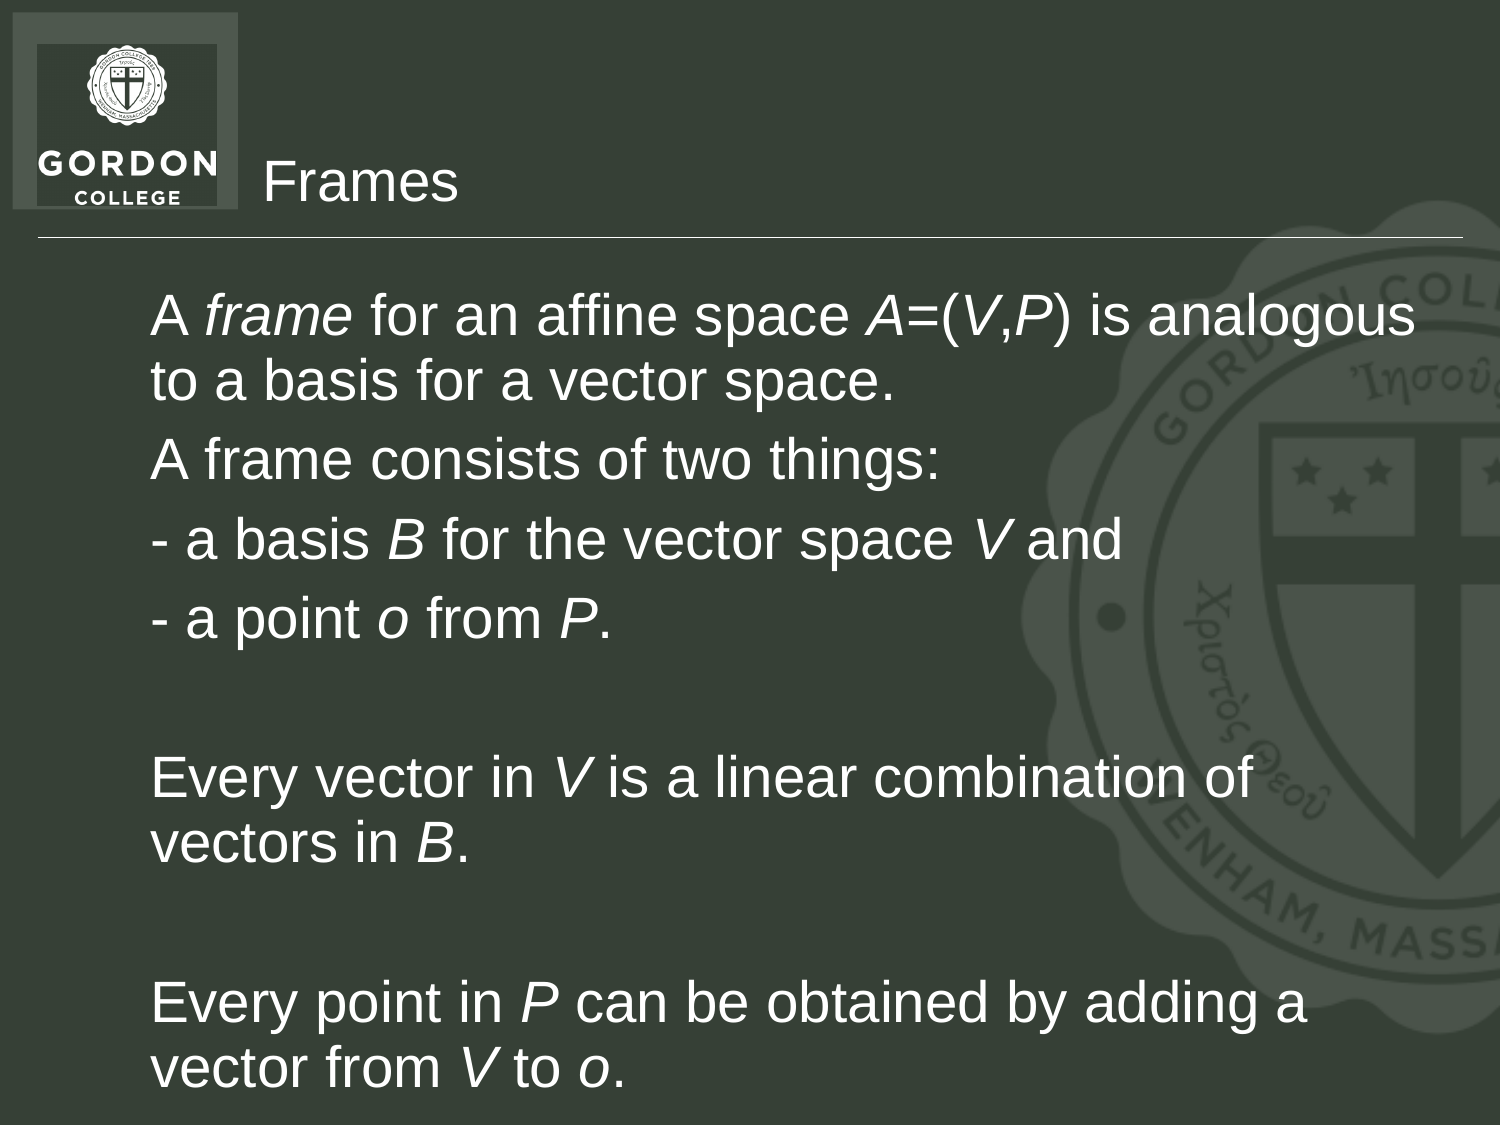

# Frames
A frame for an affine space A=(V,P) is analogous to a basis for a vector space.
A frame consists of two things:
- a basis B for the vector space V and
- a point o from P.
Every vector in V is a linear combination of vectors in B.
Every point in P can be obtained by adding a vector from V to o.